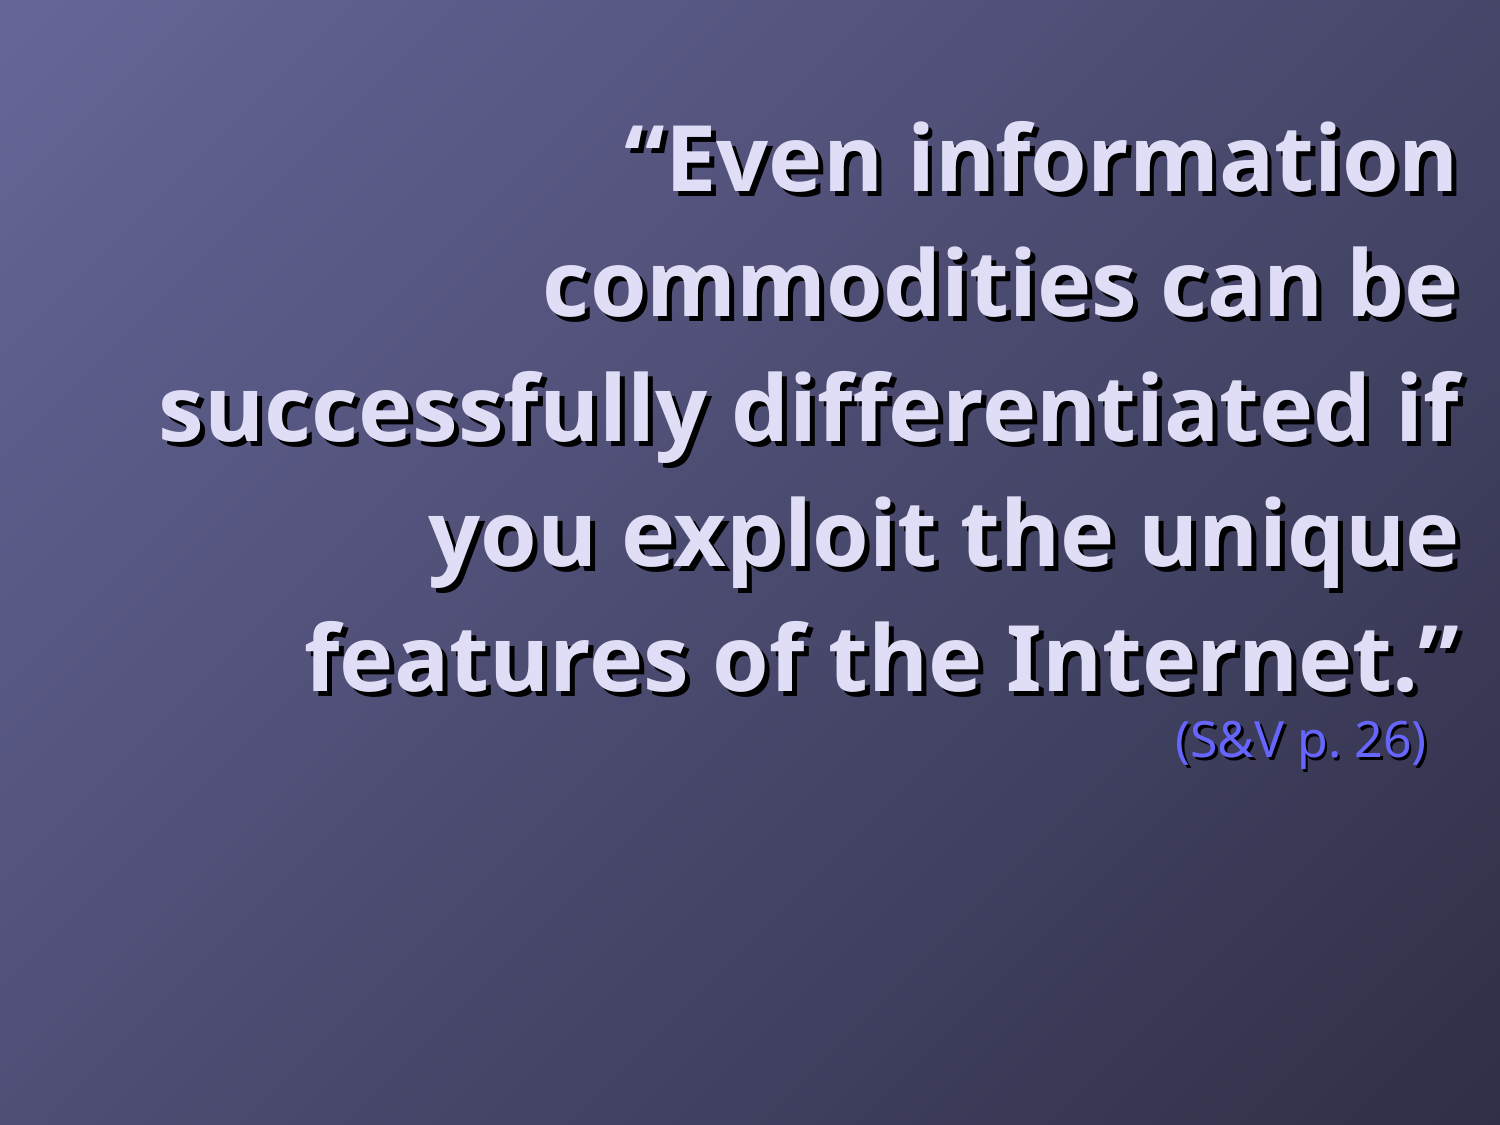

# “Even information commodities can be successfully differentiated if you exploit the unique features of the Internet.”
(S&V p. 26)